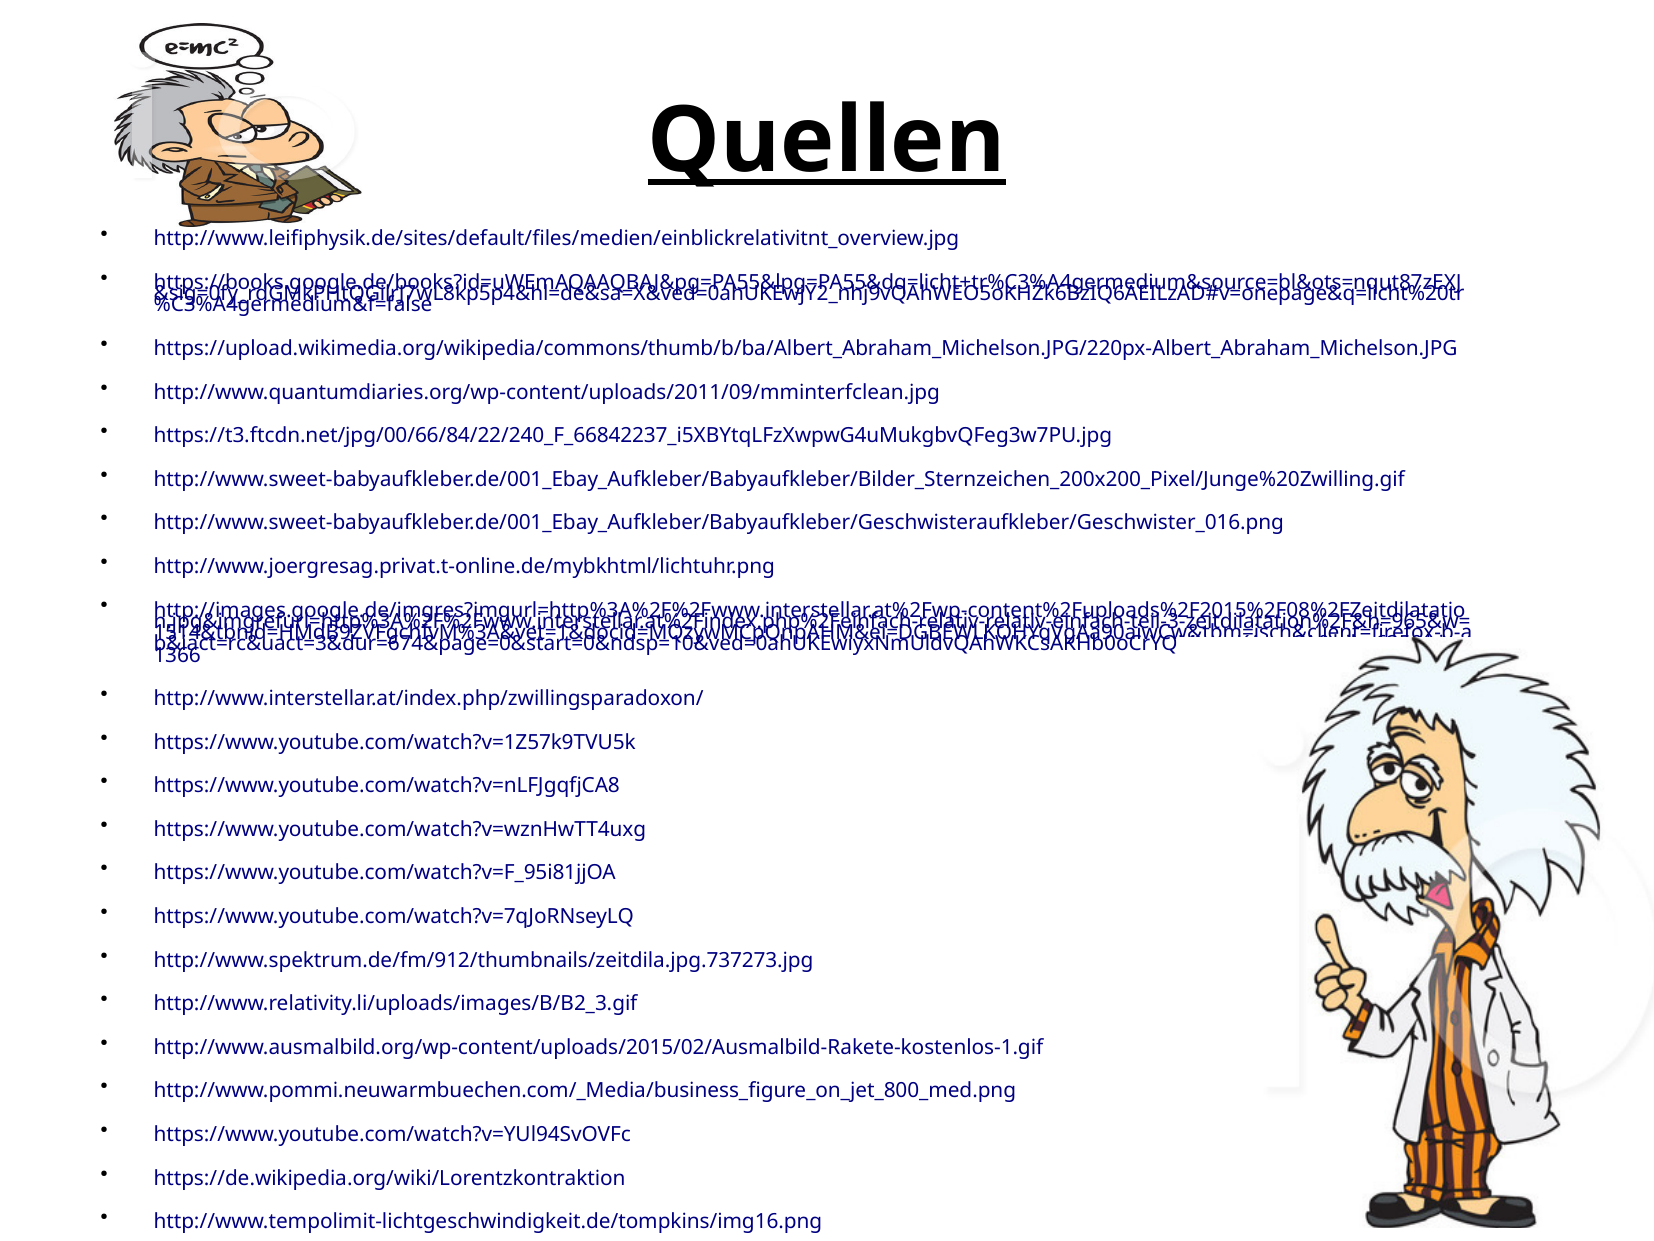

# Quellen
http://www.leifiphysik.de/sites/default/files/medien/einblickrelativitnt_overview.jpg
https://books.google.de/books?id=uWEmAQAAQBAJ&pg=PA55&lpg=PA55&dq=licht+tr%C3%A4germedium&source=bl&ots=nqut87zEXJ&sig=0fy_rdGMkPHtQGilrJ7wL8kp5p4&hl=de&sa=X&ved=0ahUKEwjY2_nhj9vQAhWEO5oKHZk6BzIQ6AEILzAD#v=onepage&q=licht%20tr%C3%A4germedium&f=false
https://upload.wikimedia.org/wikipedia/commons/thumb/b/ba/Albert_Abraham_Michelson.JPG/220px-Albert_Abraham_Michelson.JPG
http://www.quantumdiaries.org/wp-content/uploads/2011/09/mminterfclean.jpg
https://t3.ftcdn.net/jpg/00/66/84/22/240_F_66842237_i5XBYtqLFzXwpwG4uMukgbvQFeg3w7PU.jpg
http://www.sweet-babyaufkleber.de/001_Ebay_Aufkleber/Babyaufkleber/Bilder_Sternzeichen_200x200_Pixel/Junge%20Zwilling.gif
http://www.sweet-babyaufkleber.de/001_Ebay_Aufkleber/Babyaufkleber/Geschwisteraufkleber/Geschwister_016.png
http://www.joergresag.privat.t-online.de/mybkhtml/lichtuhr.png
http://images.google.de/imgres?imgurl=http%3A%2F%2Fwww.interstellar.at%2Fwp-content%2Fuploads%2F2015%2F08%2FZeitdilatation.jpg&imgrefurl=http%3A%2F%2Fwww.interstellar.at%2Findex.php%2Feinfach-relativ-relativ-einfach-teil-3-zeitdilatation%2F&h=965&w=1514&tbnid=HMdB9ZVFgchIvM%3A&vet=1&docid=MQzywMCpQnpAHM&ei=DGBEWLKOHYqVgAa90aiwCw&tbm=isch&client=firefox-b-ab&iact=rc&uact=3&dur=674&page=0&start=0&ndsp=10&ved=0ahUKEwiyxNmUldvQAhWKCsAKHb0oCrYQMwgxKAgwCA&bih=635&biw=1366
http://www.interstellar.at/index.php/zwillingsparadoxon/
https://www.youtube.com/watch?v=1Z57k9TVU5k
https://www.youtube.com/watch?v=nLFJgqfjCA8
https://www.youtube.com/watch?v=wznHwTT4uxg
https://www.youtube.com/watch?v=F_95i81jjOA
https://www.youtube.com/watch?v=7qJoRNseyLQ
http://www.spektrum.de/fm/912/thumbnails/zeitdila.jpg.737273.jpg
http://www.relativity.li/uploads/images/B/B2_3.gif
http://www.ausmalbild.org/wp-content/uploads/2015/02/Ausmalbild-Rakete-kostenlos-1.gif
http://www.pommi.neuwarmbuechen.com/_Media/business_figure_on_jet_800_med.png
https://www.youtube.com/watch?v=YUl94SvOVFc
https://de.wikipedia.org/wiki/Lorentzkontraktion
http://www.tempolimit-lichtgeschwindigkeit.de/tompkins/img16.png
https://www.bbvaopenmind.com/wp-content/uploads/2015/06/BBVA-OpenMind-Einstein-milagro.jpg
https://www.lernhelfer.de/schuelerlexikon/physik-abitur/artikel/laengenkontraktion